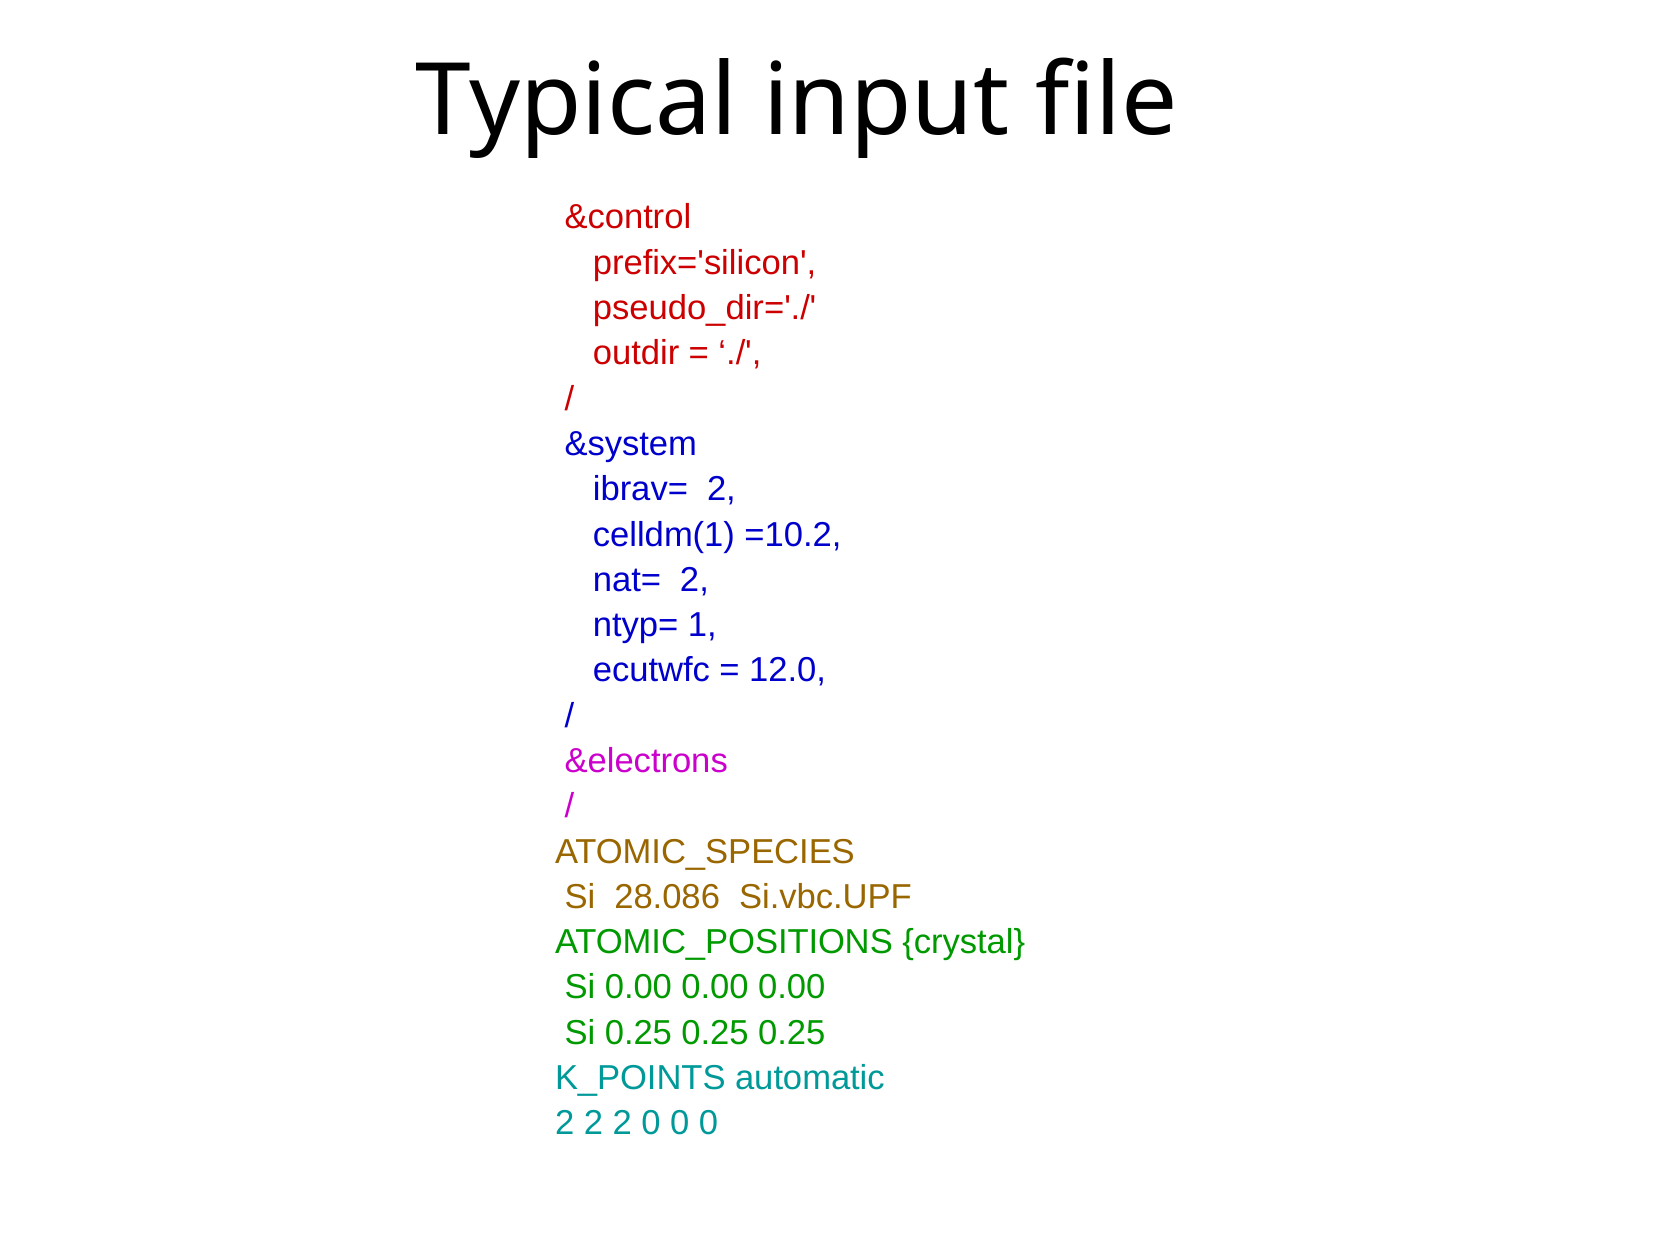

Typical input file
# &control
 prefix='silicon',
 pseudo_dir='./'
 outdir = ‘./',
 /
 &system
 ibrav= 2,
 celldm(1) =10.2,
 nat= 2,
 ntyp= 1,
 ecutwfc = 12.0,
 /
 &electrons
 /
ATOMIC_SPECIES
 Si 28.086 Si.vbc.UPF
ATOMIC_POSITIONS {crystal}
 Si 0.00 0.00 0.00
 Si 0.25 0.25 0.25
K_POINTS automatic
2 2 2 0 0 0